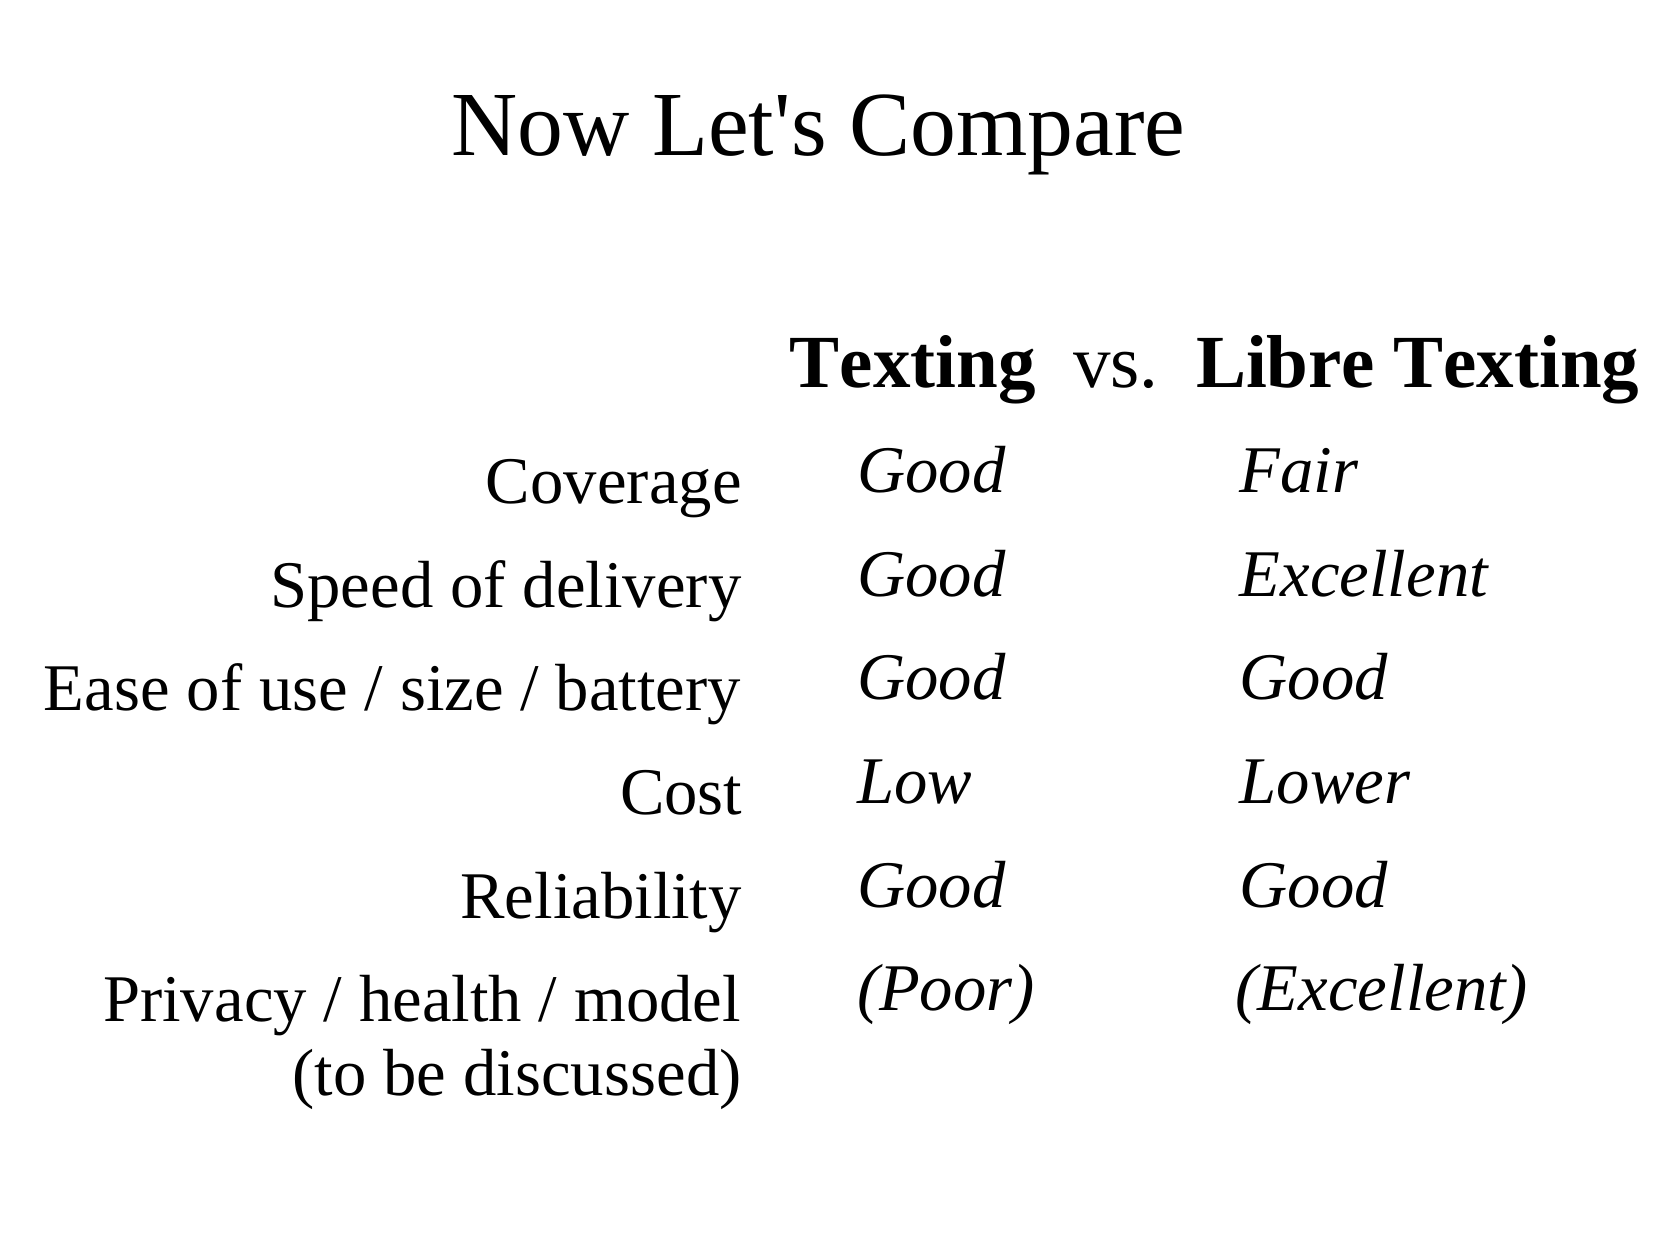

# Now Let's Compare
Texting vs. Libre Texting
 Good Fair
 Good Excellent
 Good Good
 Low Lower
 Good Good
 (Poor) (Excellent)
Coverage
Speed of delivery
Ease of use / size / battery
Cost
Reliability
Privacy / health / model
(to be discussed)